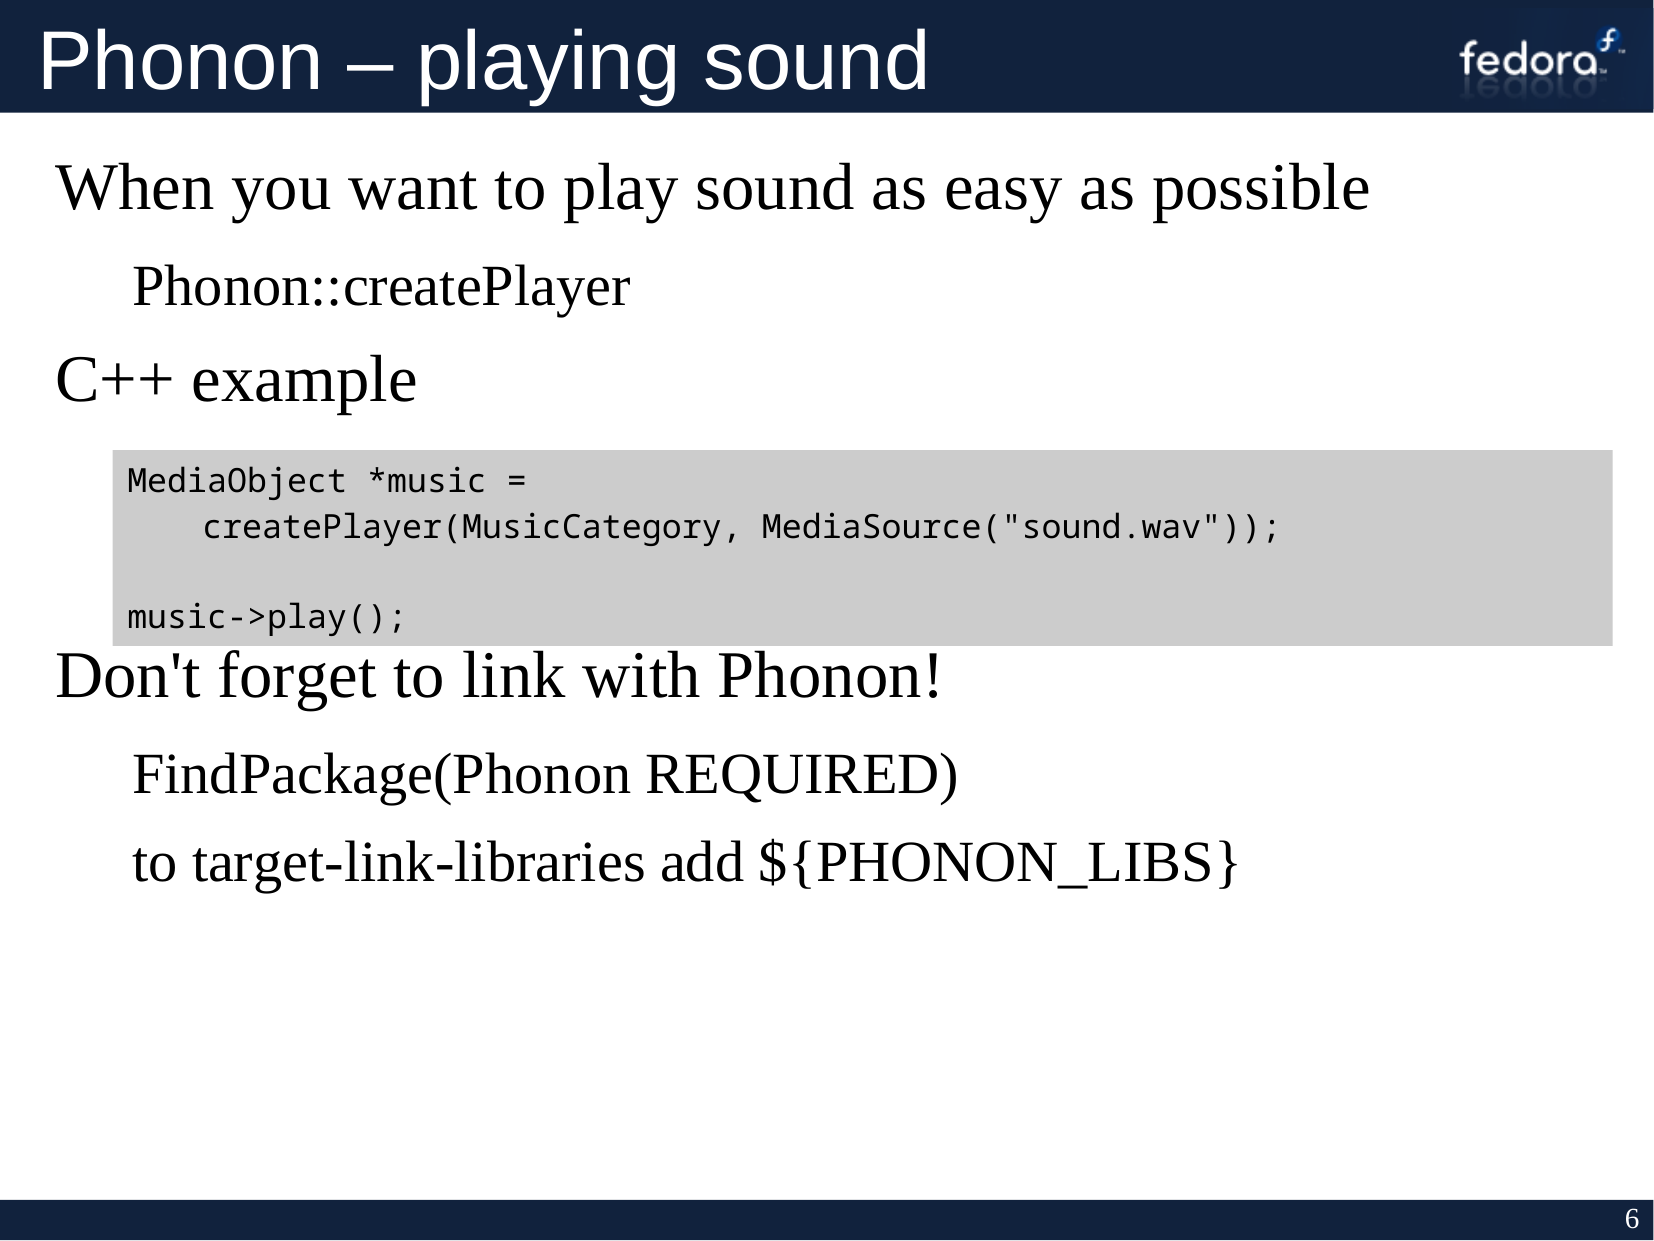

# Phonon – playing sound
When you want to play sound as easy as possible
Phonon::createPlayer
C++ example
MediaObject *music =
	createPlayer(MusicCategory, MediaSource("sound.wav"));
music->play();
Don't forget to link with Phonon!
FindPackage(Phonon REQUIRED)
to target-link-libraries add ${PHONON_LIBS}